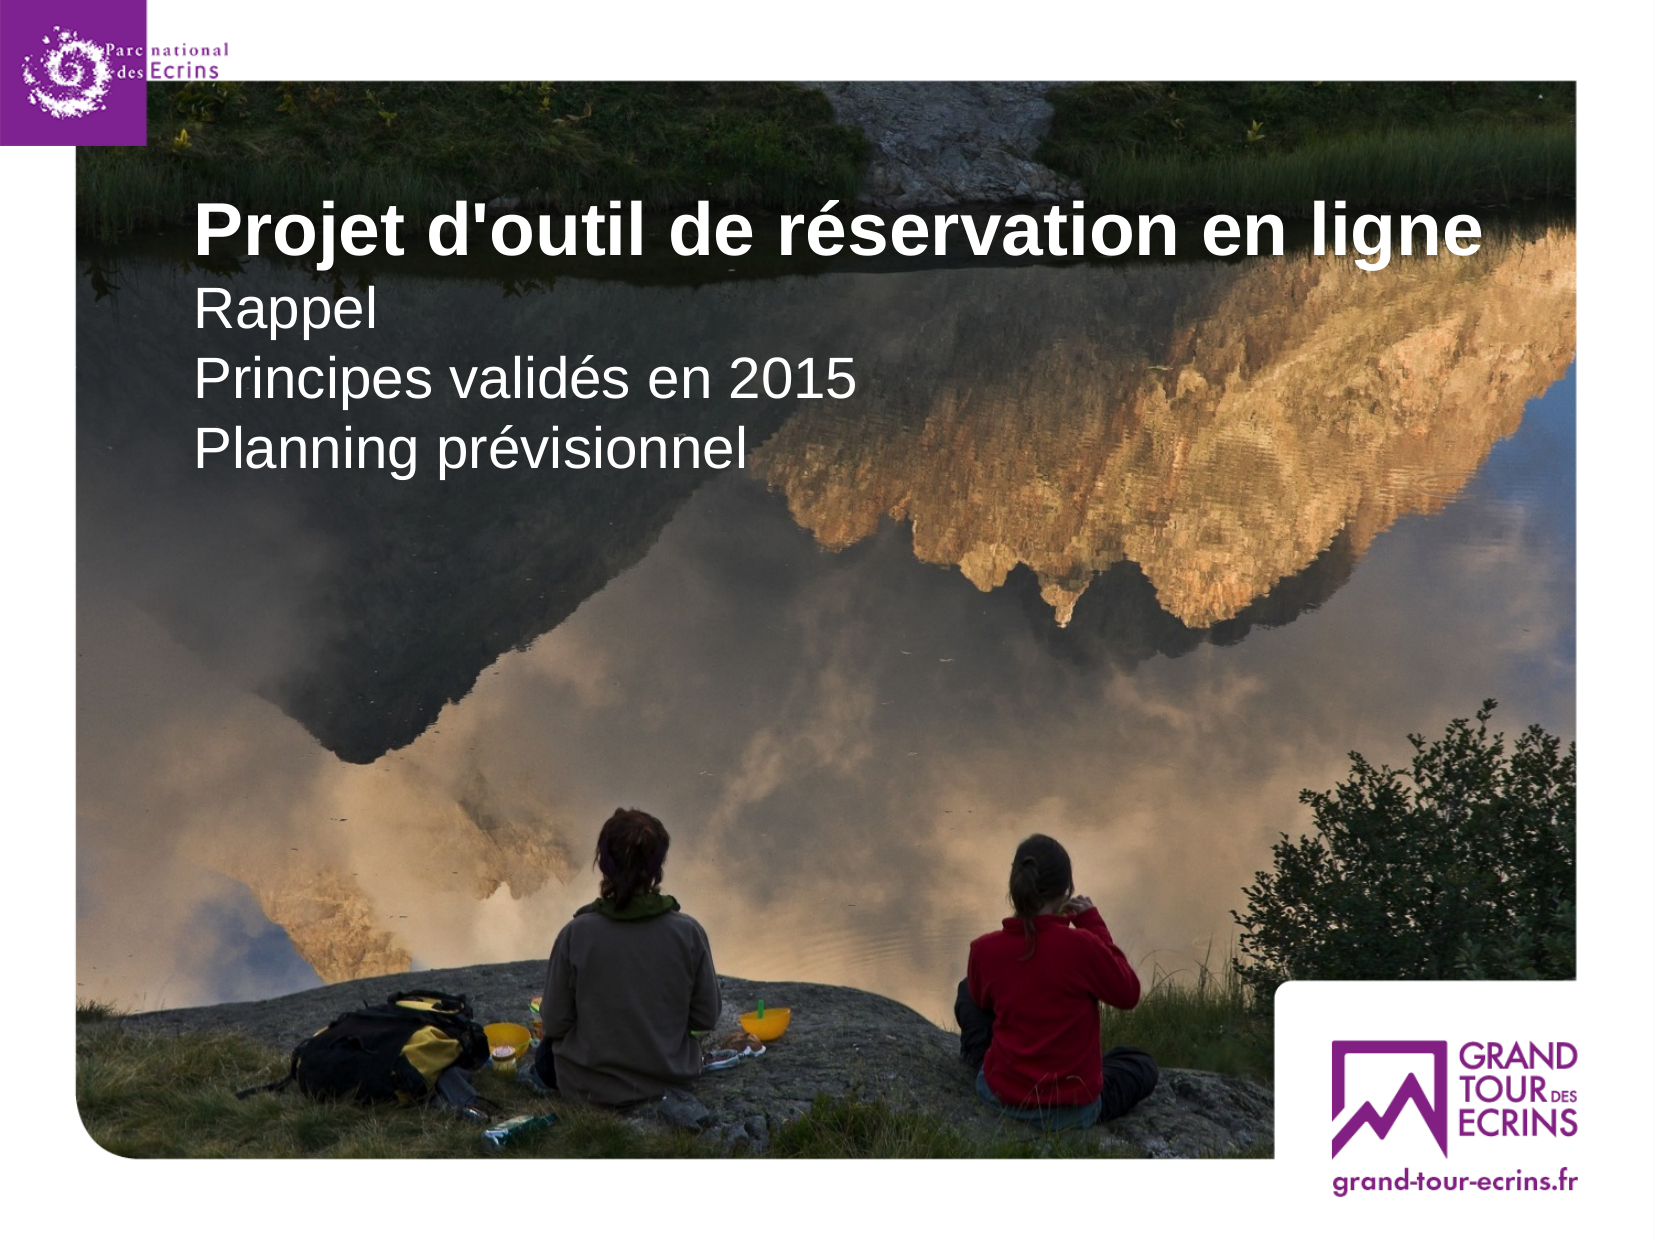

# Projet d'outil de réservation en ligne Rappel Principes validés en 2015 Planning prévisionnel